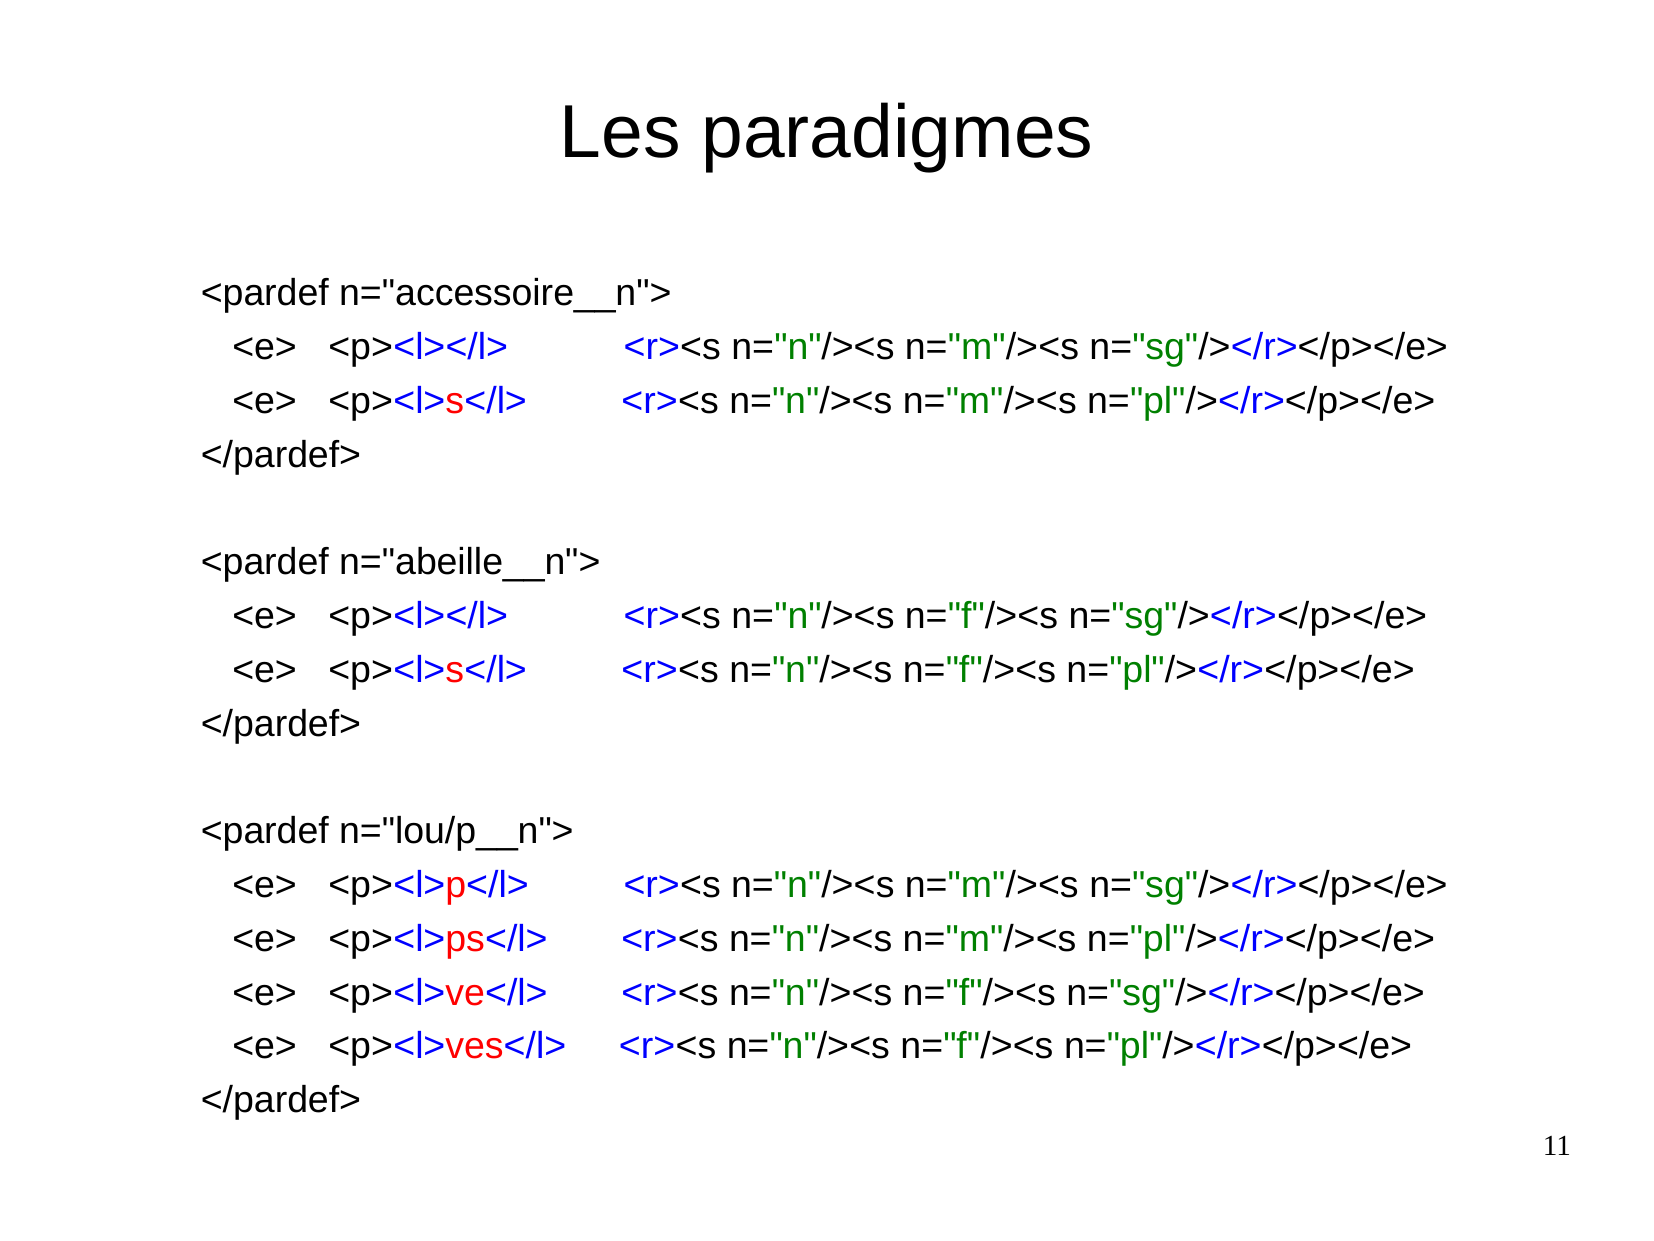

# Les paradigmes
<pardef n="accessoire__n">
 <e> <p><l></l> <r><s n="n"/><s n="m"/><s n="sg"/></r></p></e>
 <e> <p><l>s</l> <r><s n="n"/><s n="m"/><s n="pl"/></r></p></e>
</pardef>
<pardef n="abeille__n">
 <e> <p><l></l> <r><s n="n"/><s n="f"/><s n="sg"/></r></p></e>
 <e> <p><l>s</l> <r><s n="n"/><s n="f"/><s n="pl"/></r></p></e>
</pardef>
<pardef n="lou/p__n">
 <e> <p><l>p</l> <r><s n="n"/><s n="m"/><s n="sg"/></r></p></e>
 <e> <p><l>ps</l> <r><s n="n"/><s n="m"/><s n="pl"/></r></p></e>
 <e> <p><l>ve</l> <r><s n="n"/><s n="f"/><s n="sg"/></r></p></e>
 <e> <p><l>ves</l> <r><s n="n"/><s n="f"/><s n="pl"/></r></p></e>
</pardef>
11